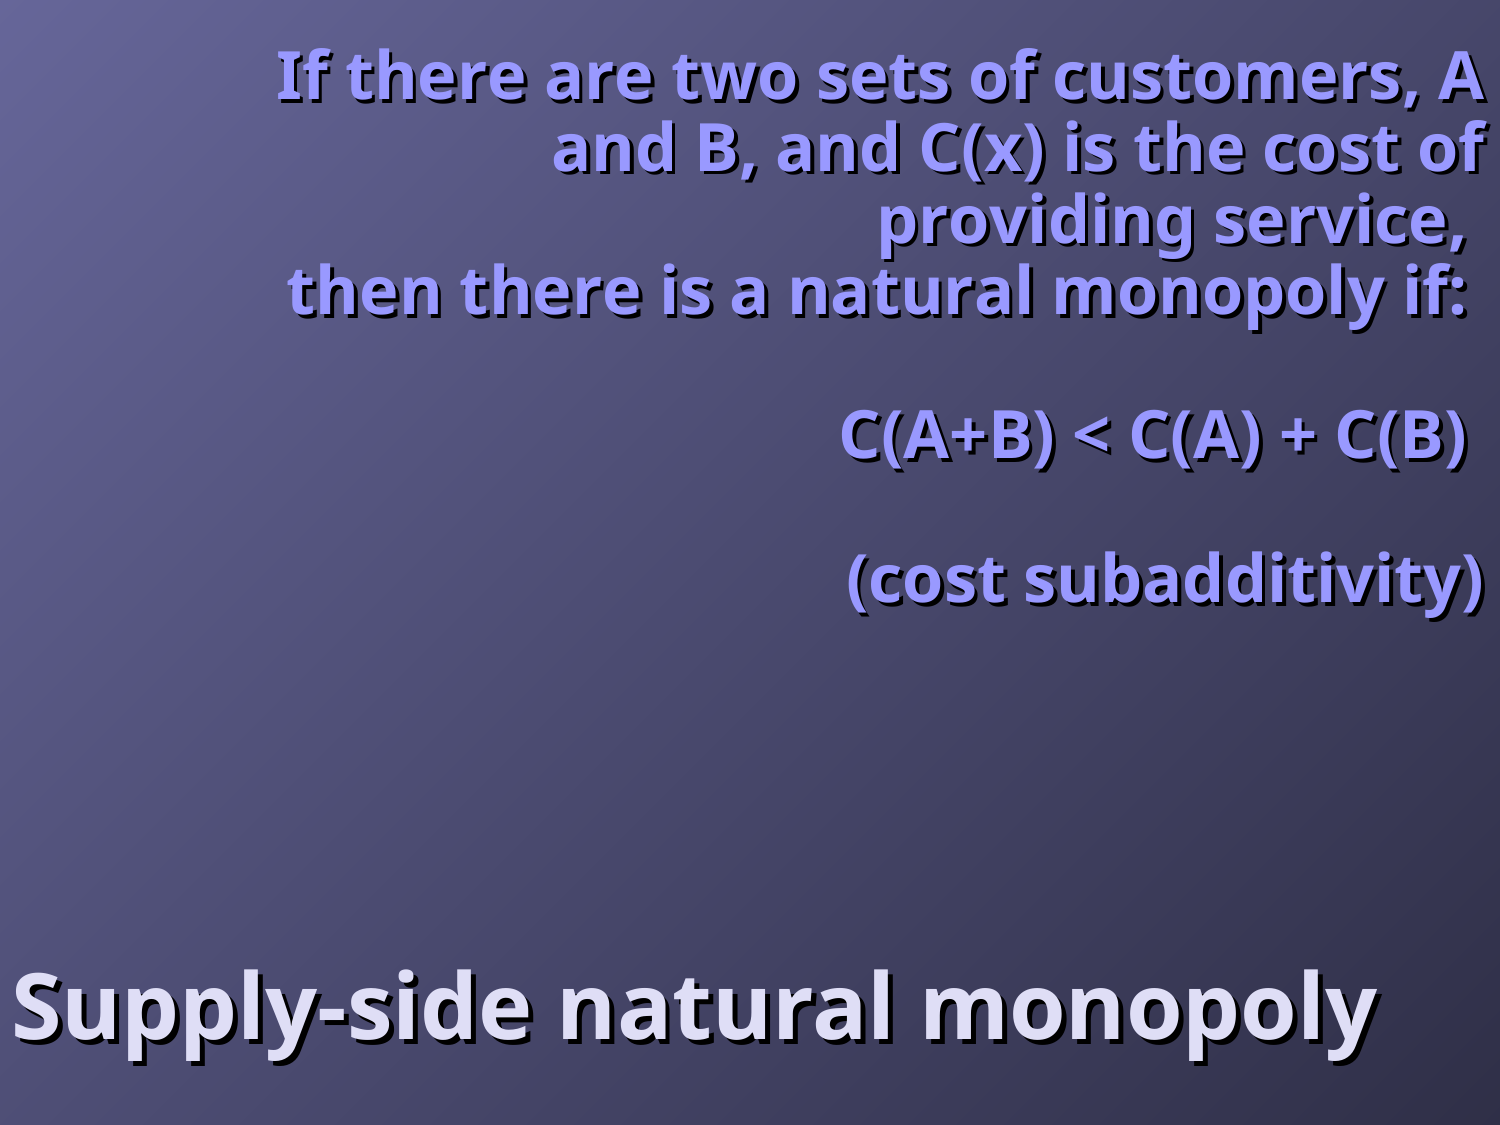

If there are two sets of customers, A and B, and C(x) is the cost of providing service,
then there is a natural monopoly if:
		C(A+B) < C(A) + C(B)
(cost subadditivity)
# Supply-side natural monopoly